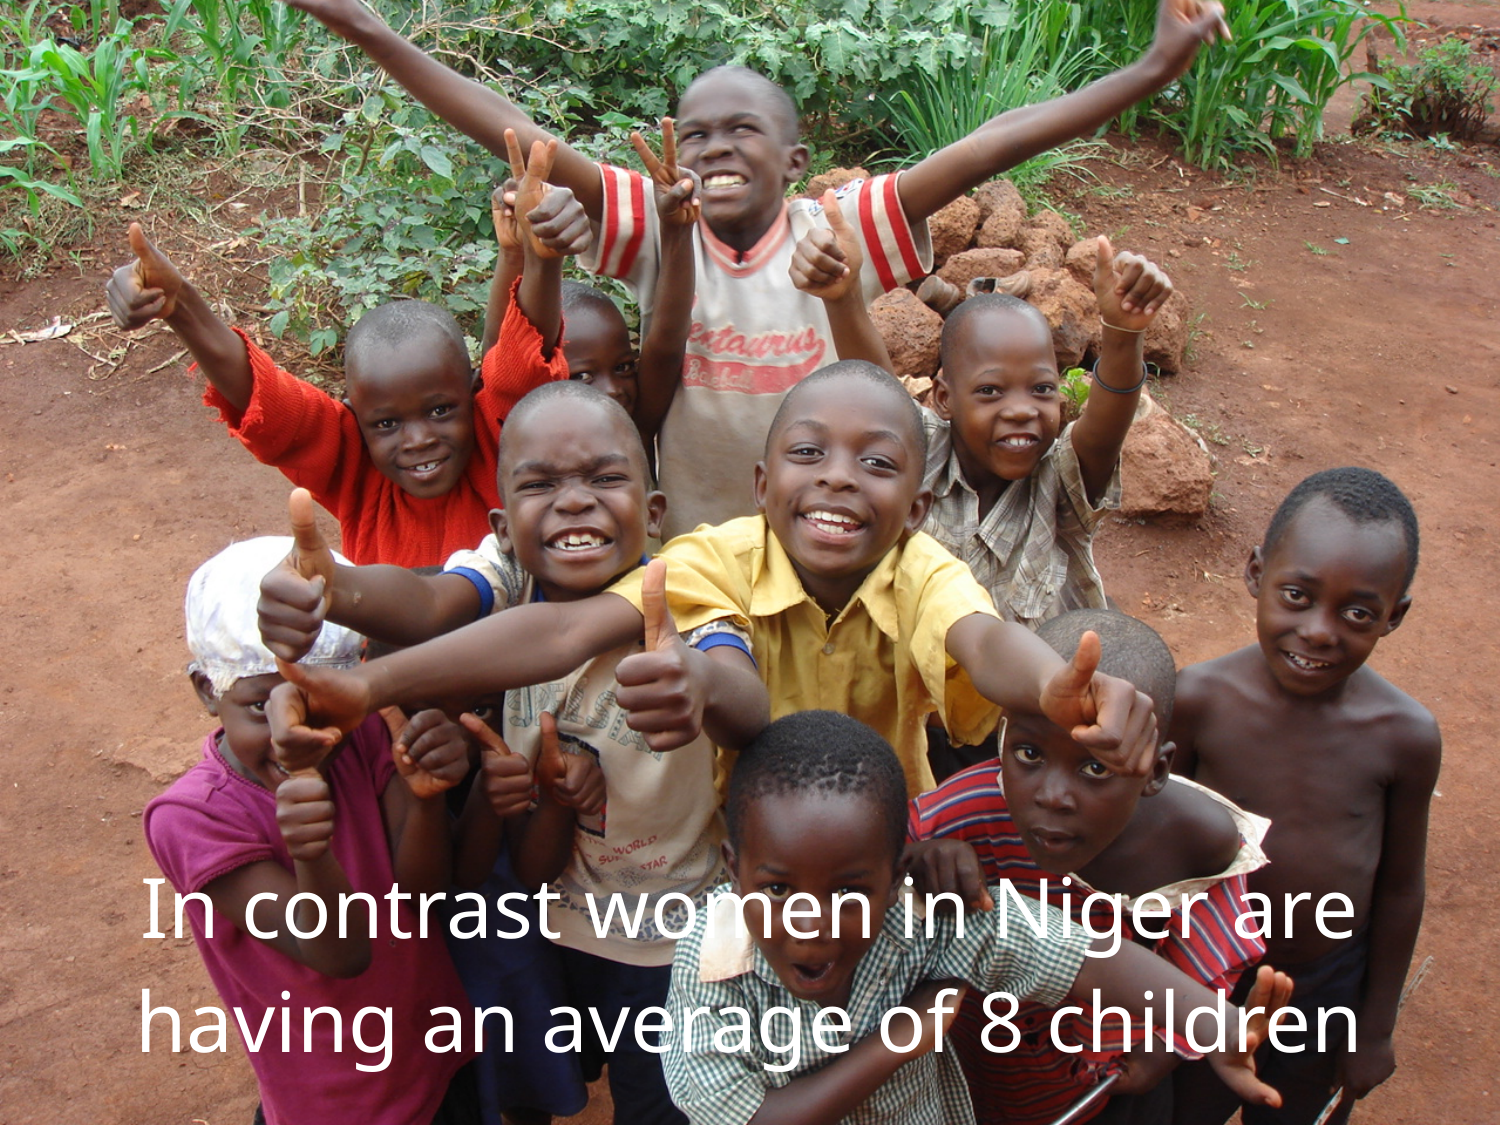

# In contrast women in Niger are having an average of 8 children